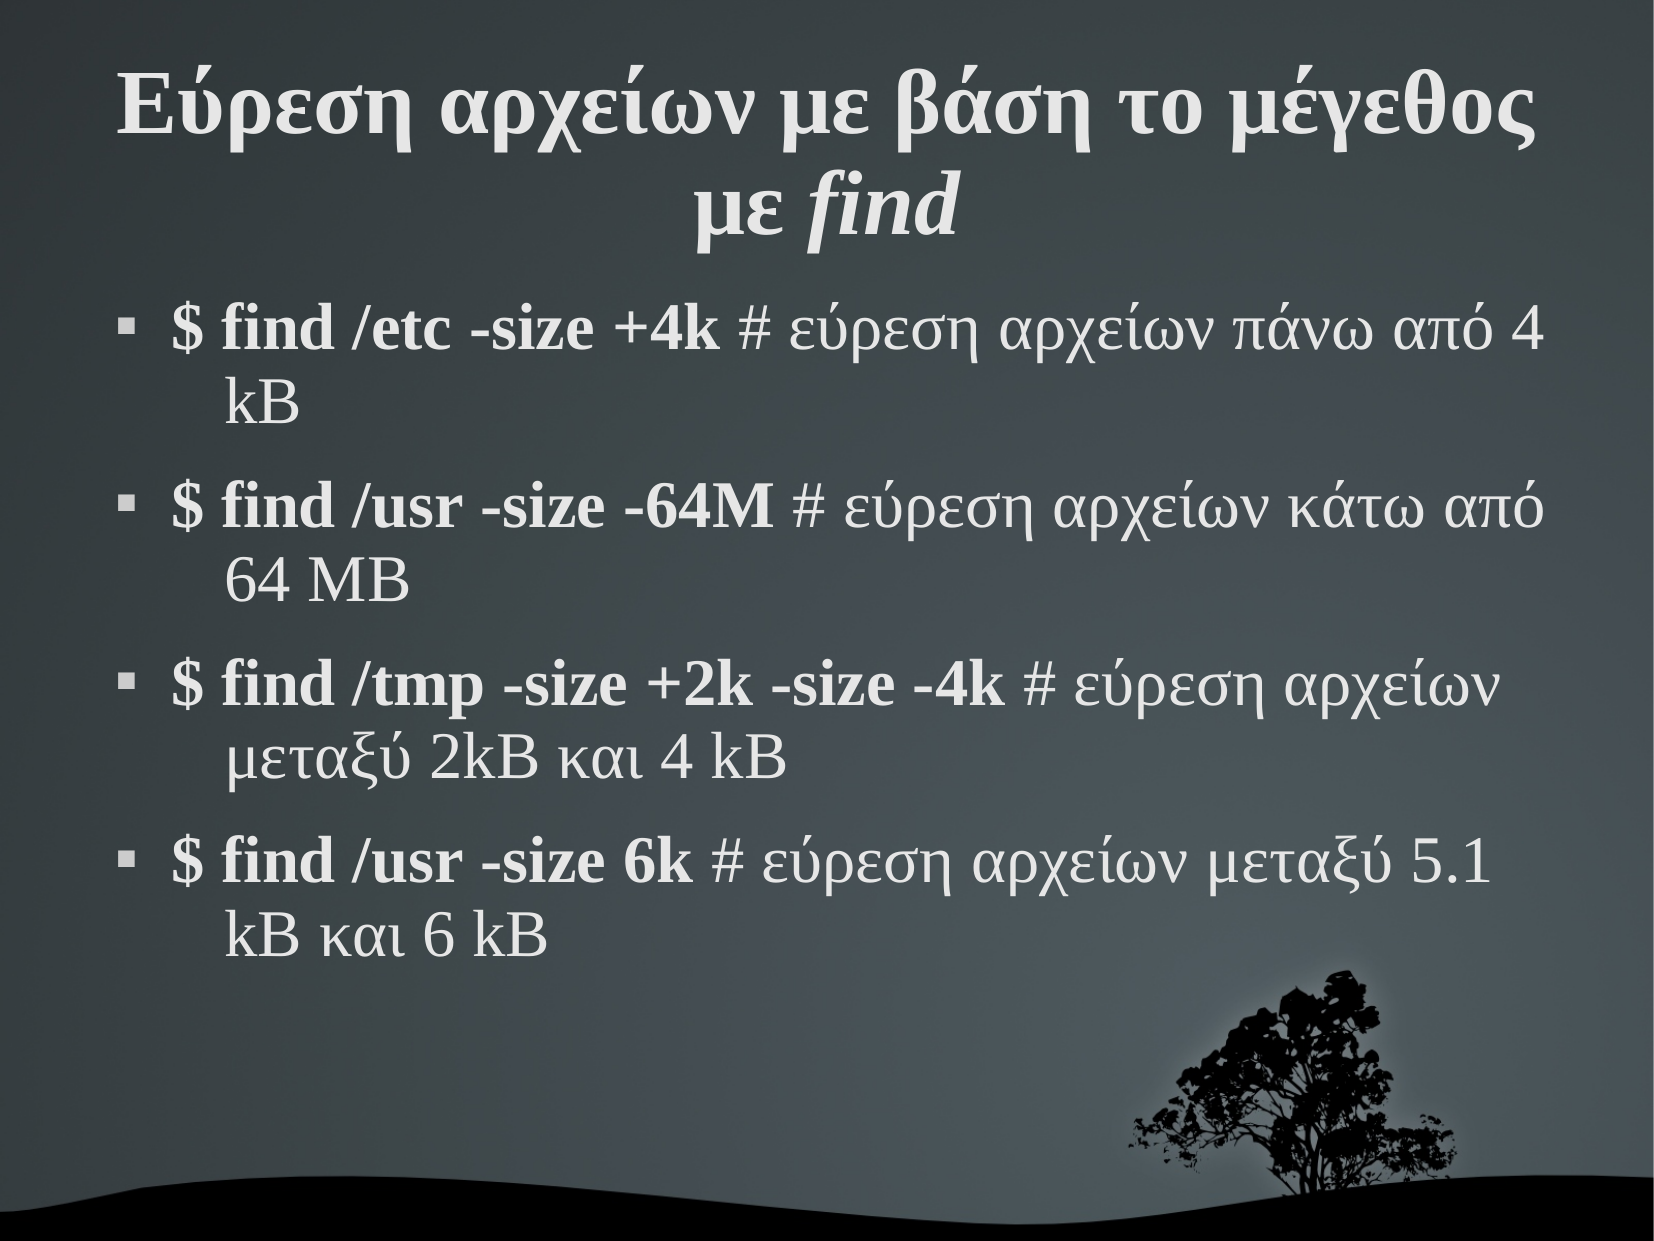

Εύρεση αρχείων με βάση το μέγεθος με find
# $ find /etc -size +4k # εύρεση αρχείων πάνω από 4 kB
$ find /usr -size -64M # εύρεση αρχείων κάτω από 64 ΜB
$ find /tmp -size +2k -size -4k # εύρεση αρχείων μεταξύ 2kB και 4 kB
$ find /usr -size 6k # εύρεση αρχείων μεταξύ 5.1 kB και 6 kB